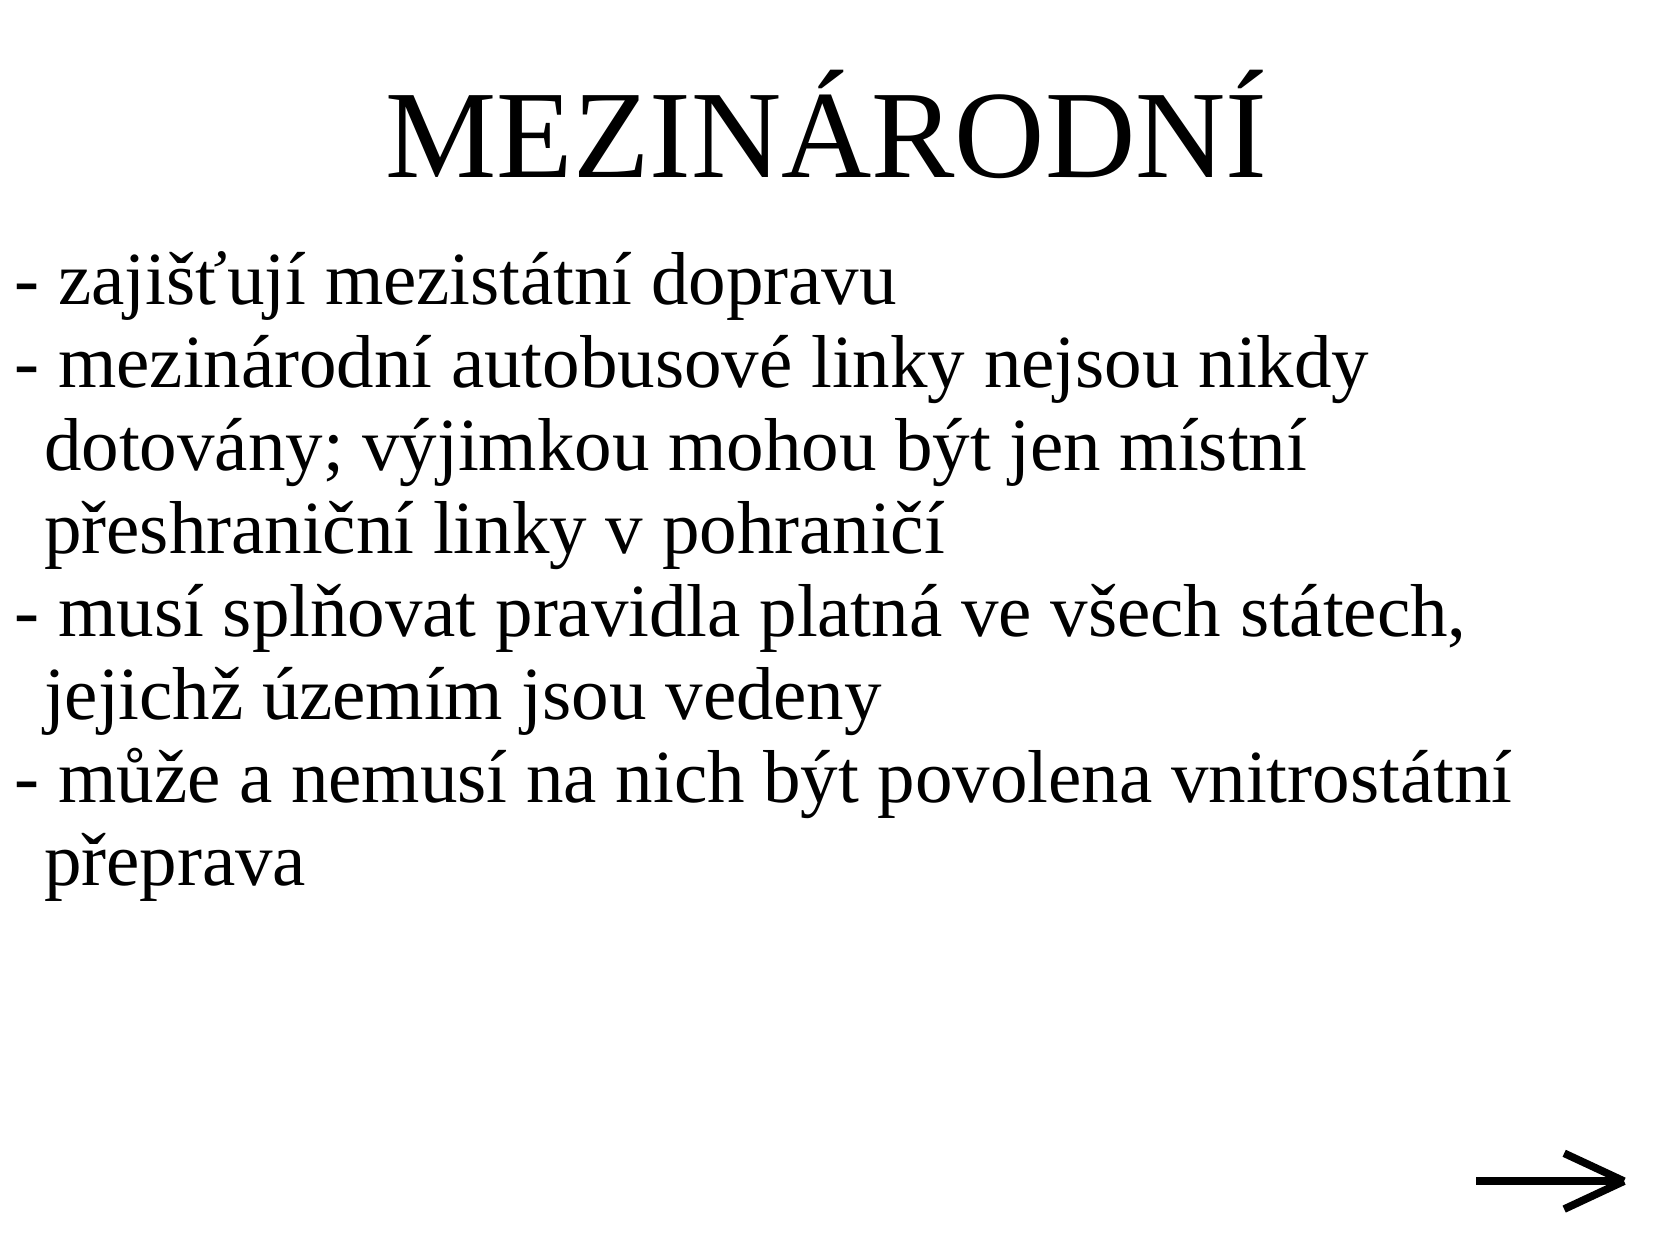

MEZINÁRODNÍ
- zajišťují mezistátní dopravu
- mezinárodní autobusové linky nejsou nikdy dotovány; výjimkou mohou být jen místní přeshraniční linky v pohraničí
- musí splňovat pravidla platná ve všech státech, jejichž územím jsou vedeny
- může a nemusí na nich být povolena vnitrostátní přeprava